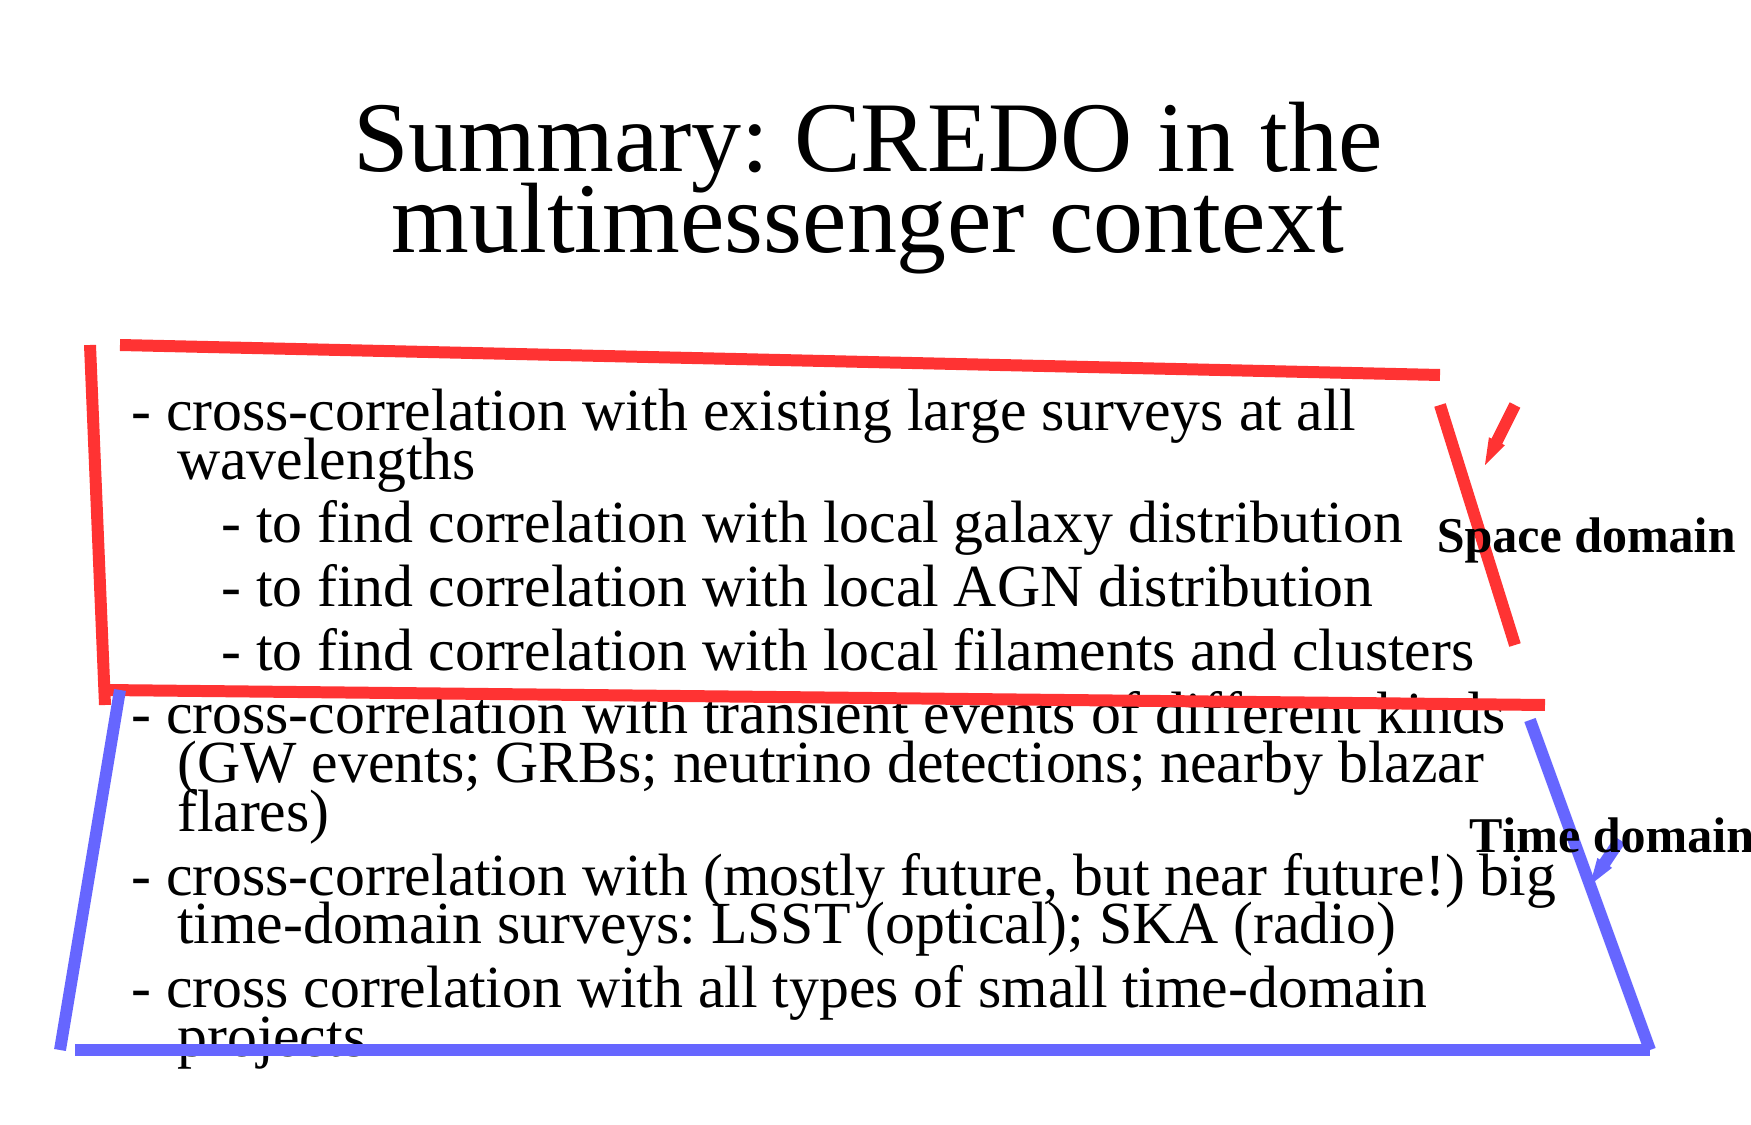

Summary: CREDO in the multimessenger context
# - cross-correlation with existing large surveys at all wavelengths
 - to find correlation with local galaxy distribution
 - to find correlation with local AGN distribution
 - to find correlation with local filaments and clusters
- cross-correlation with transient events of different kinds (GW events; GRBs; neutrino detections; nearby blazar flares)
- cross-correlation with (mostly future, but near future!) big time-domain surveys: LSST (optical); SKA (radio)
- cross correlation with all types of small time-domain projects
Space domain
Time domain